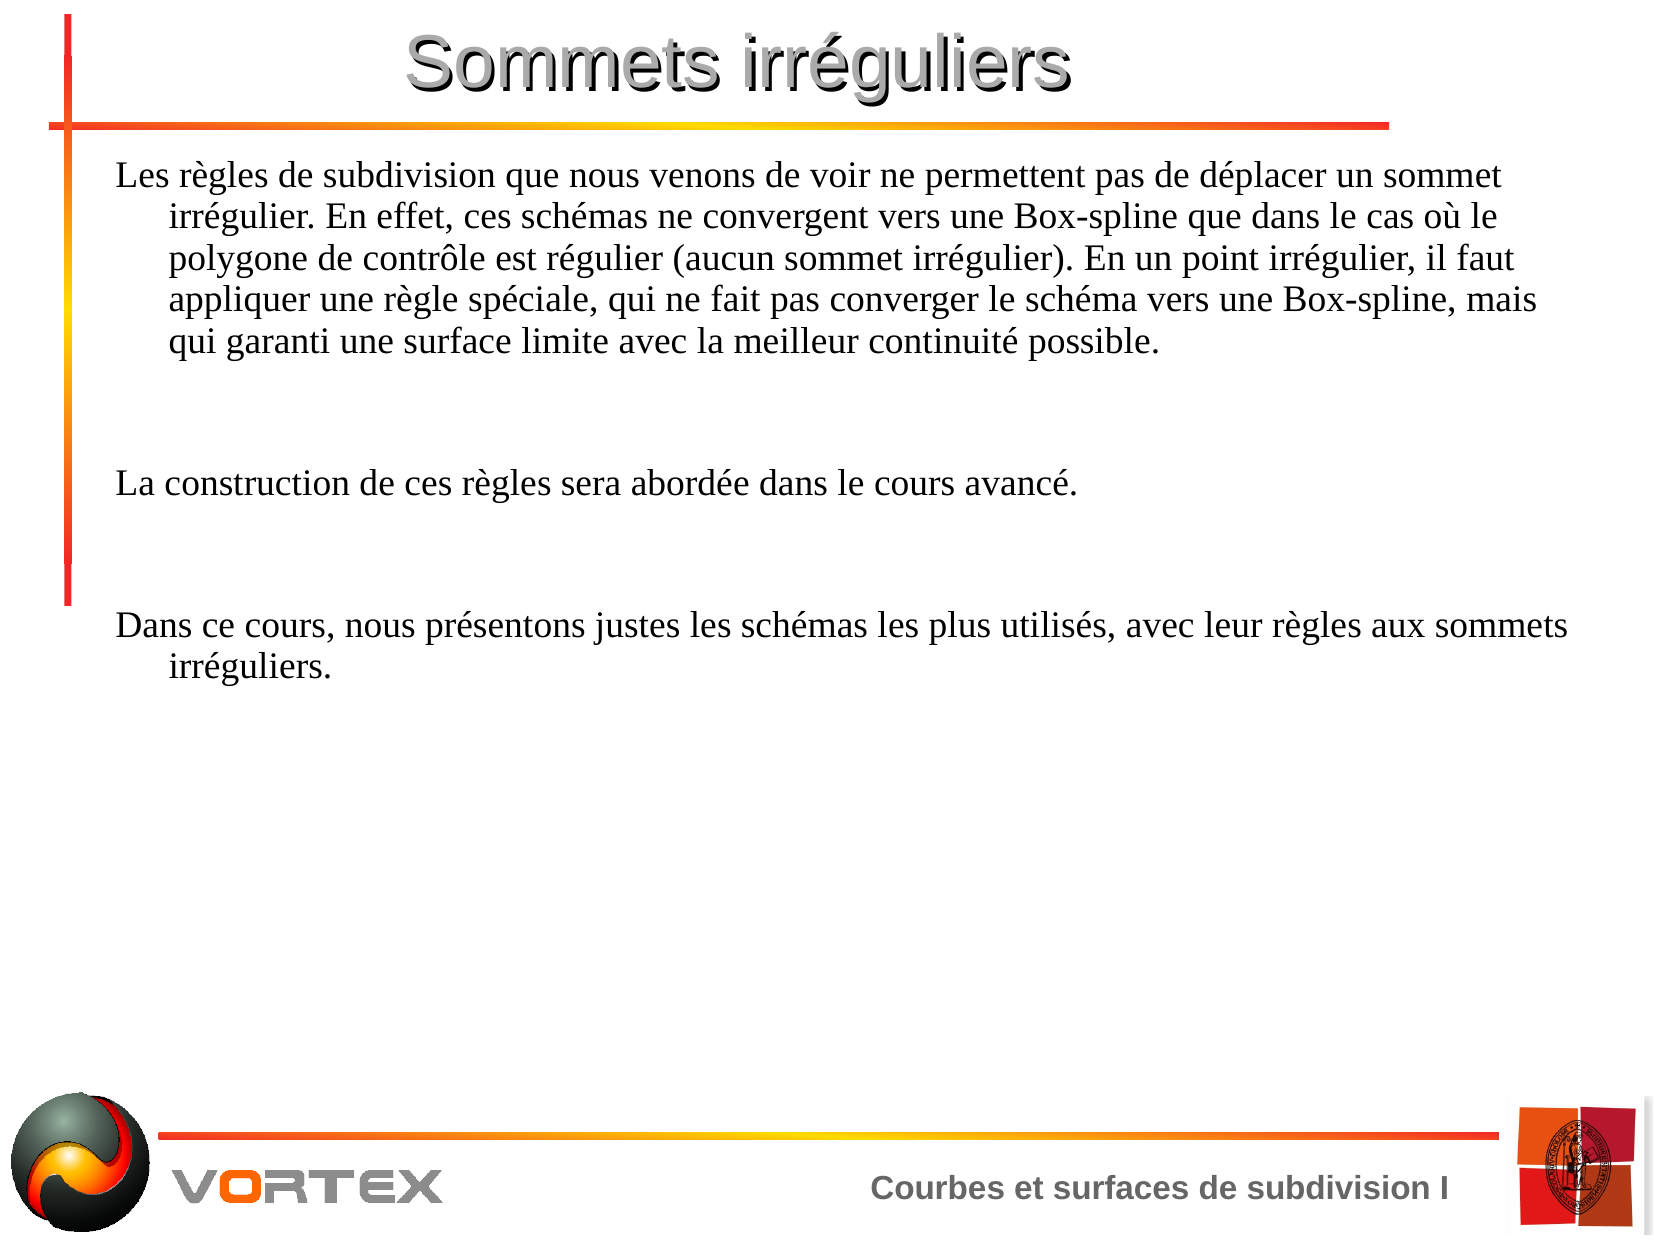

# Sommets irréguliers
Les règles de subdivision que nous venons de voir ne permettent pas de déplacer un sommet irrégulier. En effet, ces schémas ne convergent vers une Box-spline que dans le cas où le polygone de contrôle est régulier (aucun sommet irrégulier). En un point irrégulier, il faut appliquer une règle spéciale, qui ne fait pas converger le schéma vers une Box-spline, mais qui garanti une surface limite avec la meilleur continuité possible.
La construction de ces règles sera abordée dans le cours avancé.
Dans ce cours, nous présentons justes les schémas les plus utilisés, avec leur règles aux sommets irréguliers.